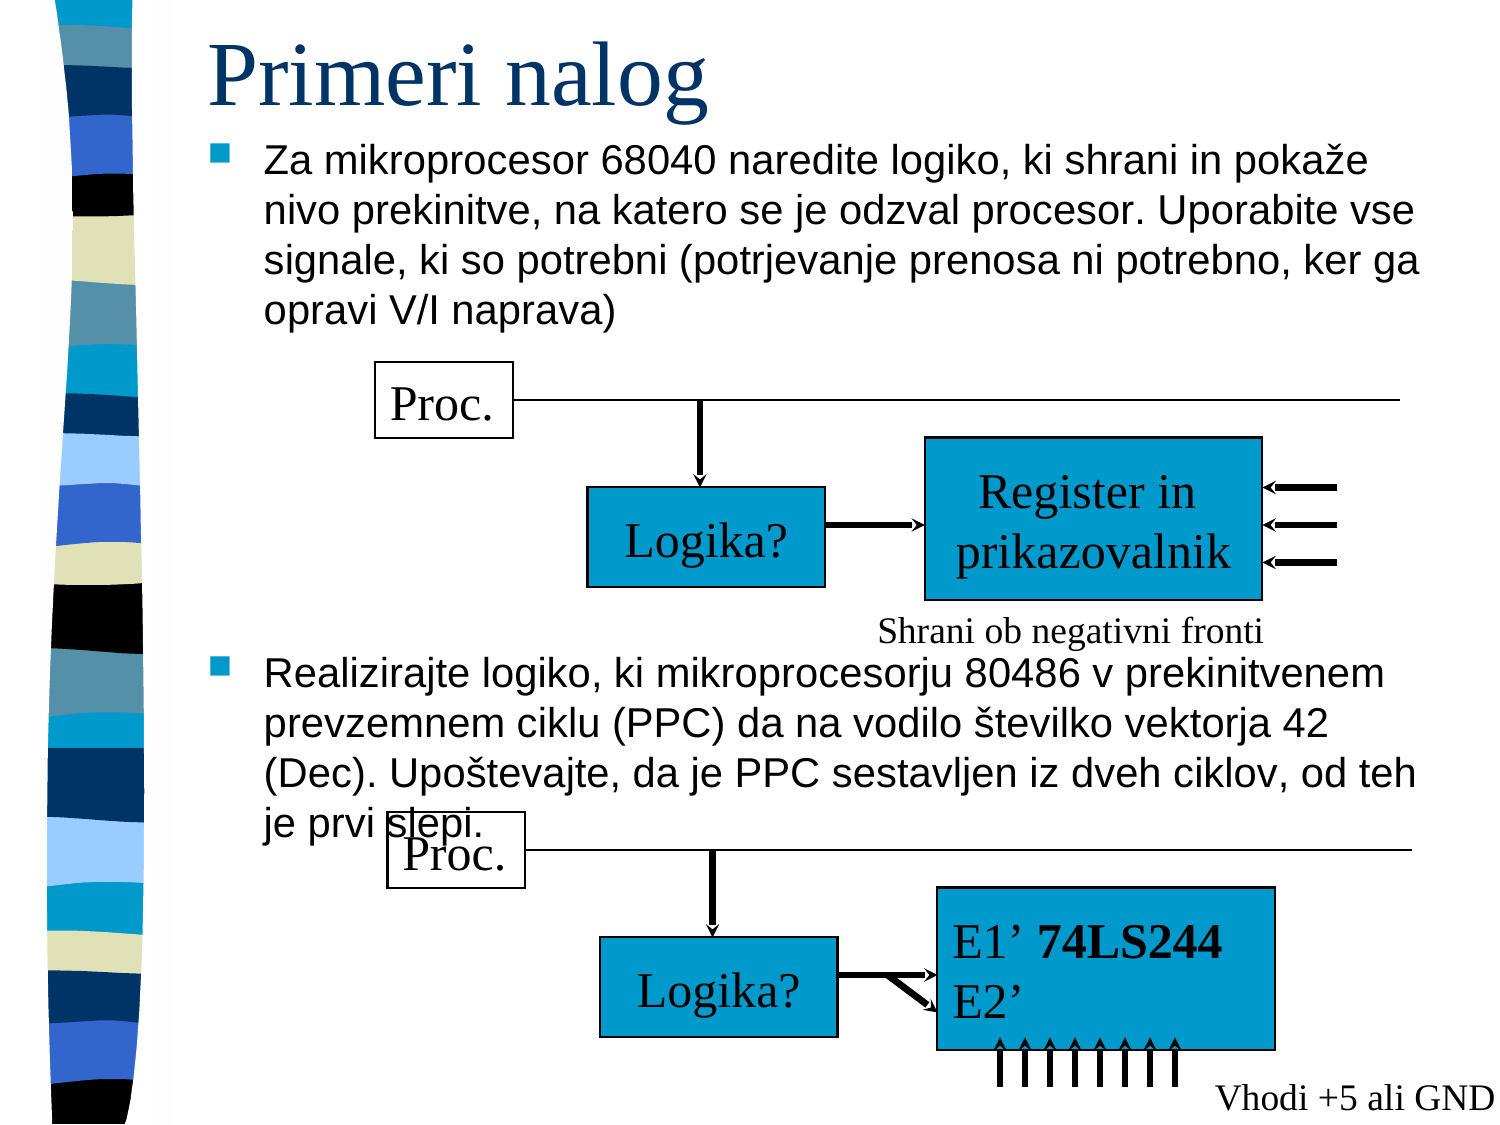

# Primeri nalog
Za mikroprocesor 68040 naredite logiko, ki shrani in pokaže nivo prekinitve, na katero se je odzval procesor. Uporabite vse signale, ki so potrebni (potrjevanje prenosa ni potrebno, ker ga opravi V/I naprava)
Realizirajte logiko, ki mikroprocesorju 80486 v prekinitvenem prevzemnem ciklu (PPC) da na vodilo številko vektorja 42 (Dec). Upoštevajte, da je PPC sestavljen iz dveh ciklov, od teh je prvi slepi.
Proc.
Register in
prikazovalnik
Logika?
Shrani ob negativni fronti
Proc.
E1’ 74LS244
E2’
Logika?
Vhodi +5 ali GND